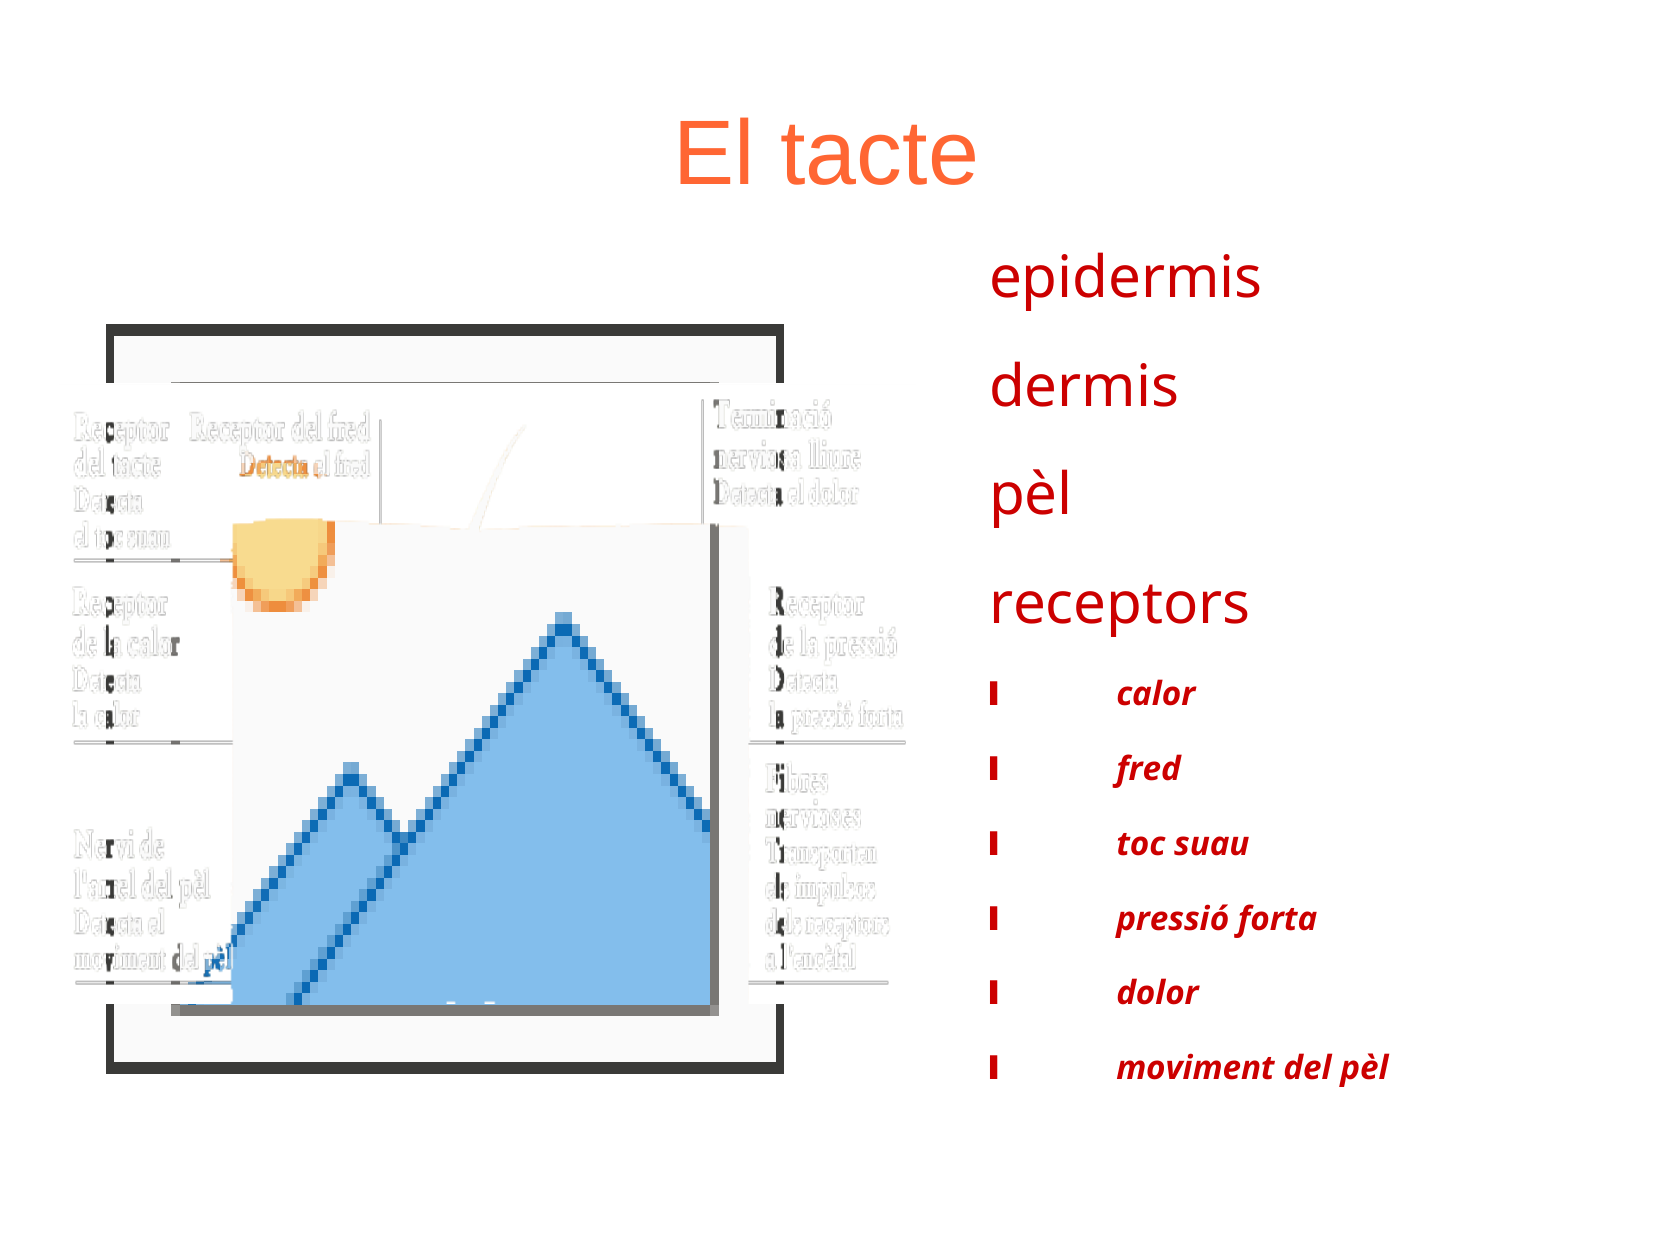

# El tacte
epidermis
dermis
pèl
receptors
y	calor
y	fred
y	toc suau
y	pressió forta
y	dolor
y	moviment del pèl